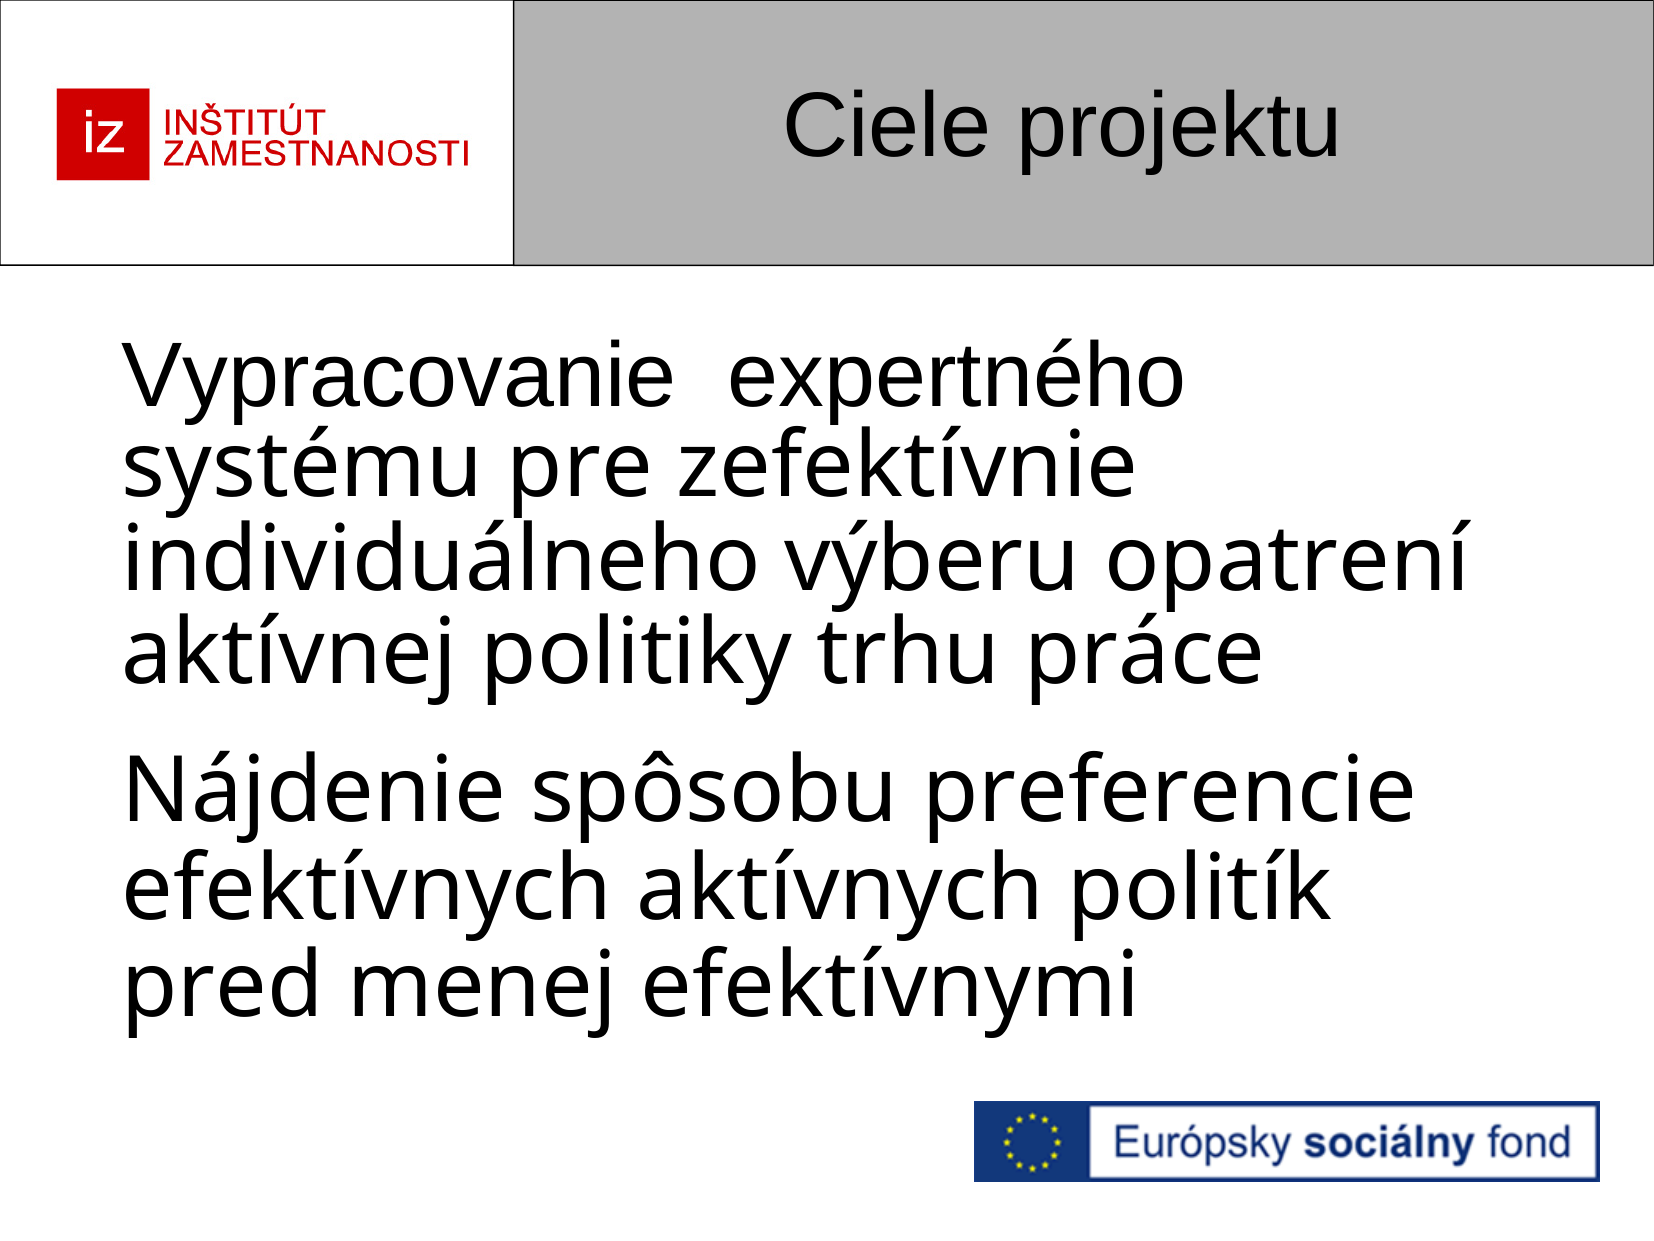

# Ciele projektu
Vypracovanie expertného systému pre zefektívnie individuálneho výberu opatrení aktívnej politiky trhu práce
Nájdenie spôsobu preferencie efektívnych aktívnych politík pred menej efektívnymi